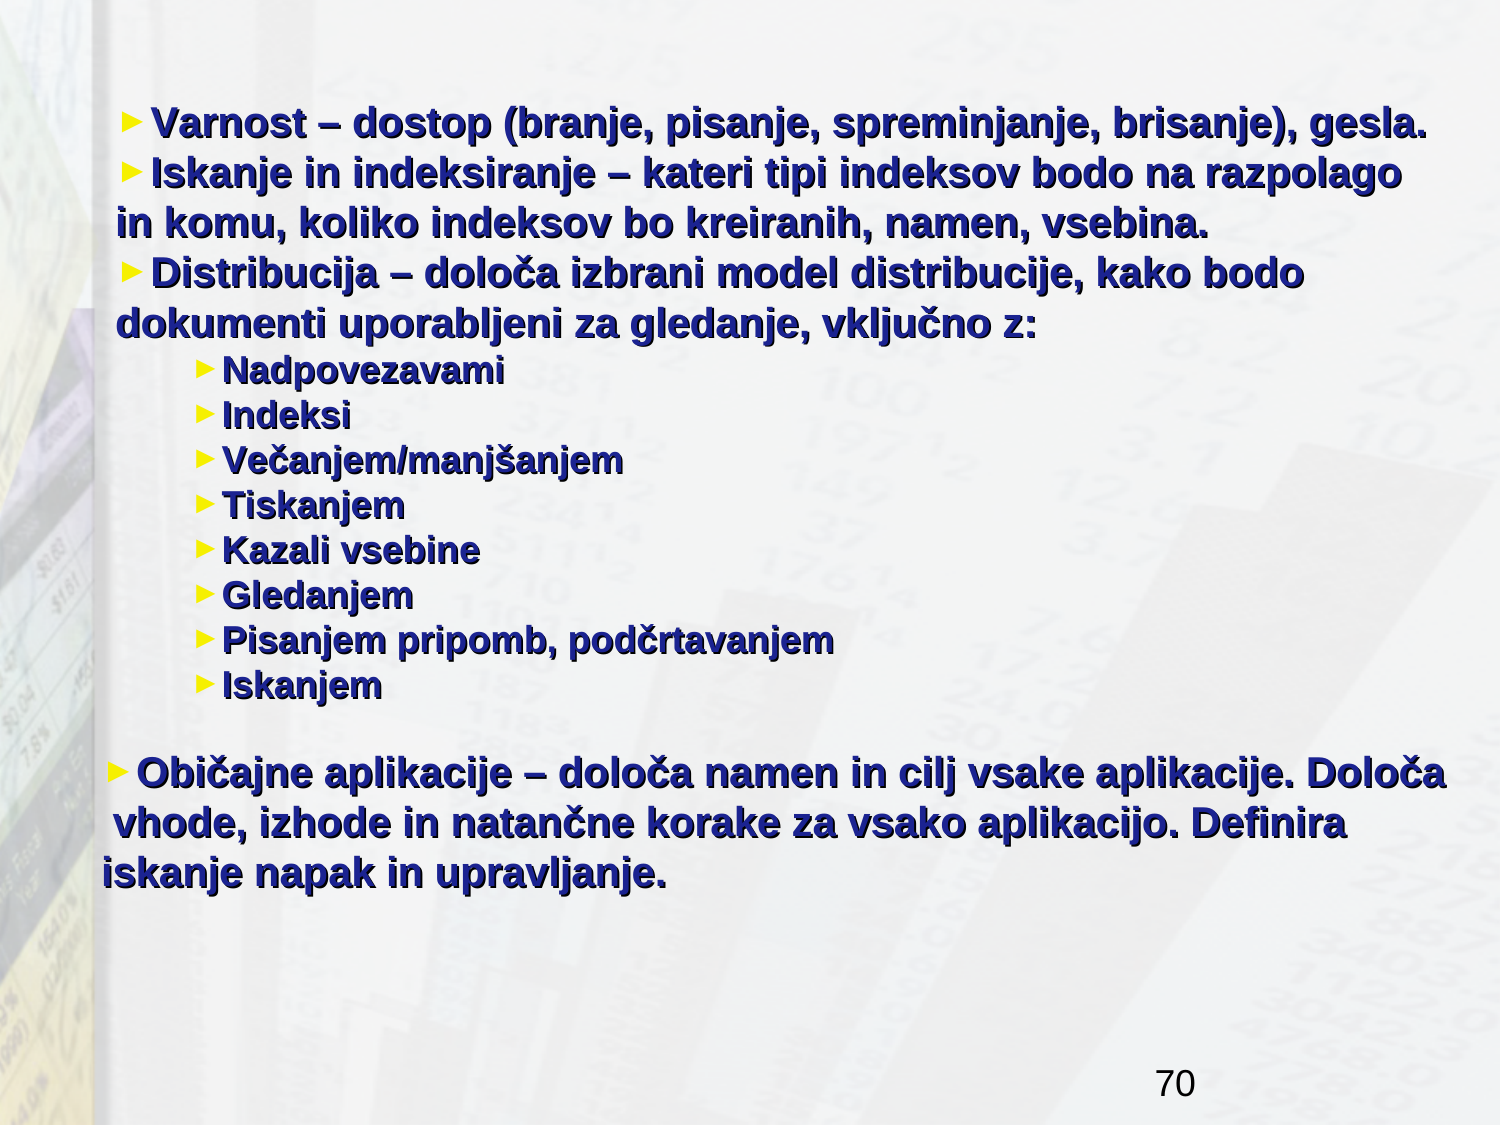

# Varnost – dostop (branje, pisanje, spreminjanje, brisanje), gesla.
Iskanje in indeksiranje – kateri tipi indeksov bodo na razpolago in komu, koliko indeksov bo kreiranih, namen, vsebina.
Distribucija – določa izbrani model distribucije, kako bodo dokumenti uporabljeni za gledanje, vključno z:
Nadpovezavami
Indeksi
Večanjem/manjšanjem
Tiskanjem
Kazali vsebine
Gledanjem
Pisanjem pripomb, podčrtavanjem
Iskanjem
Običajne aplikacije – določa namen in cilj vsake aplikacije. Določa
 vhode, izhode in natančne korake za vsako aplikacijo. Definira
iskanje napak in upravljanje.
70